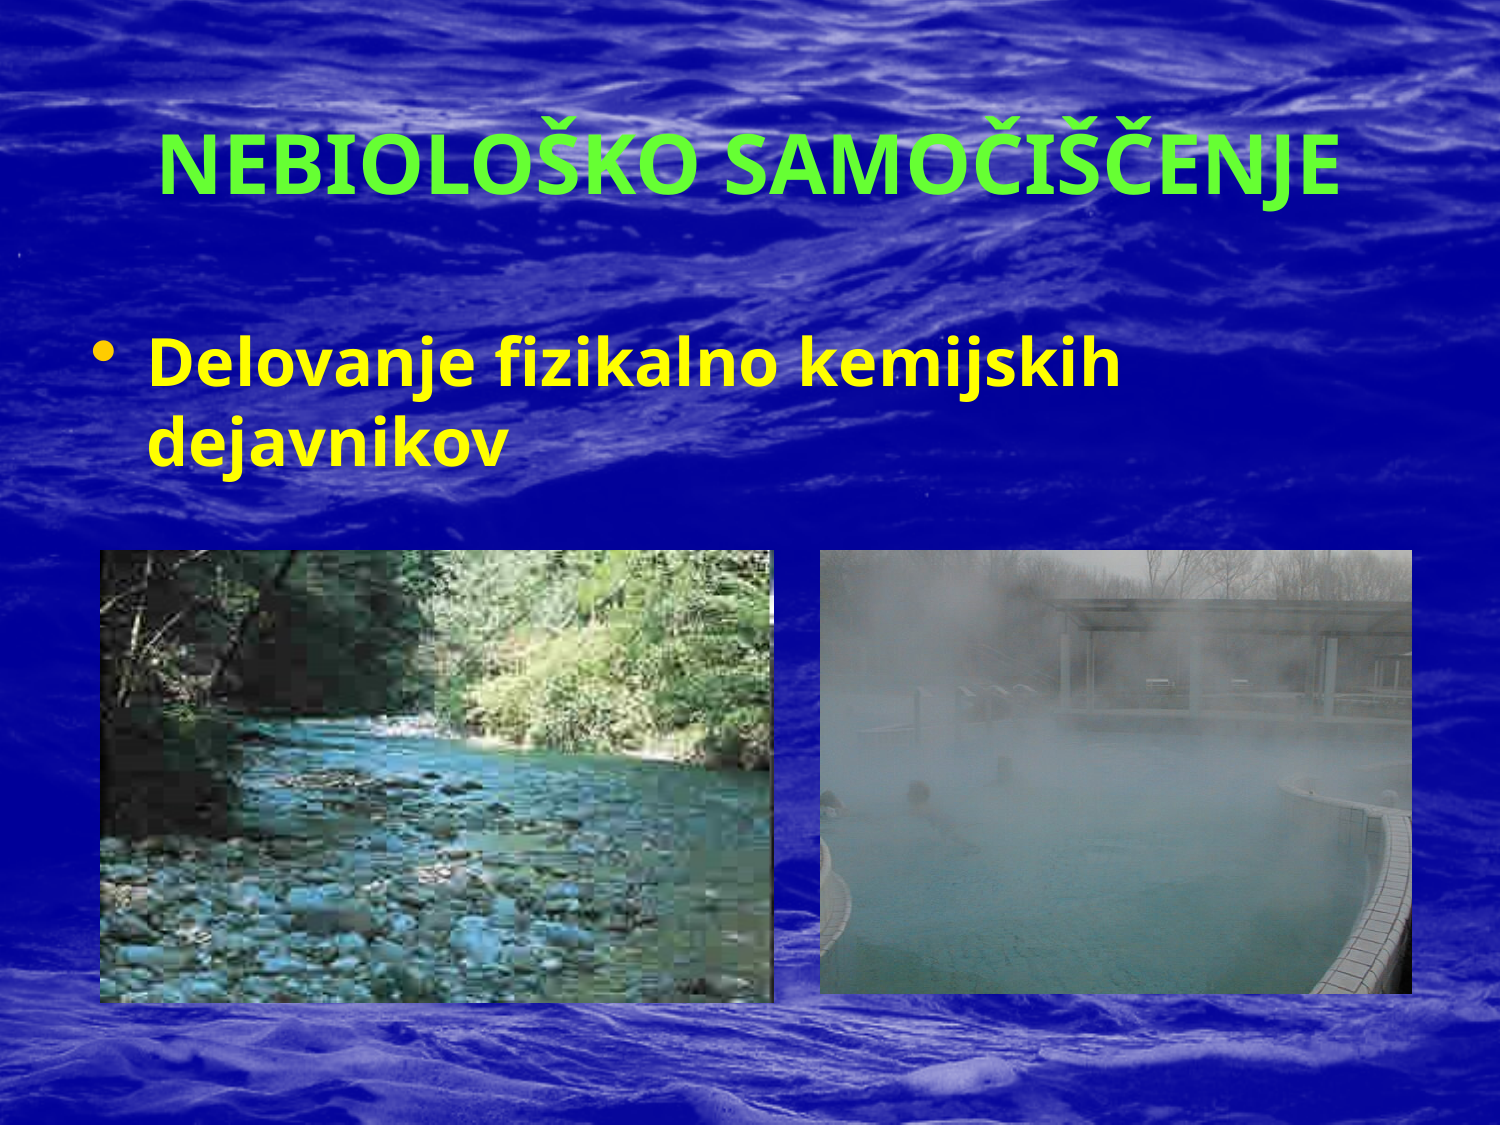

# NEBIOLOŠKO SAMOČIŠČENJE
Delovanje fizikalno kemijskih dejavnikov